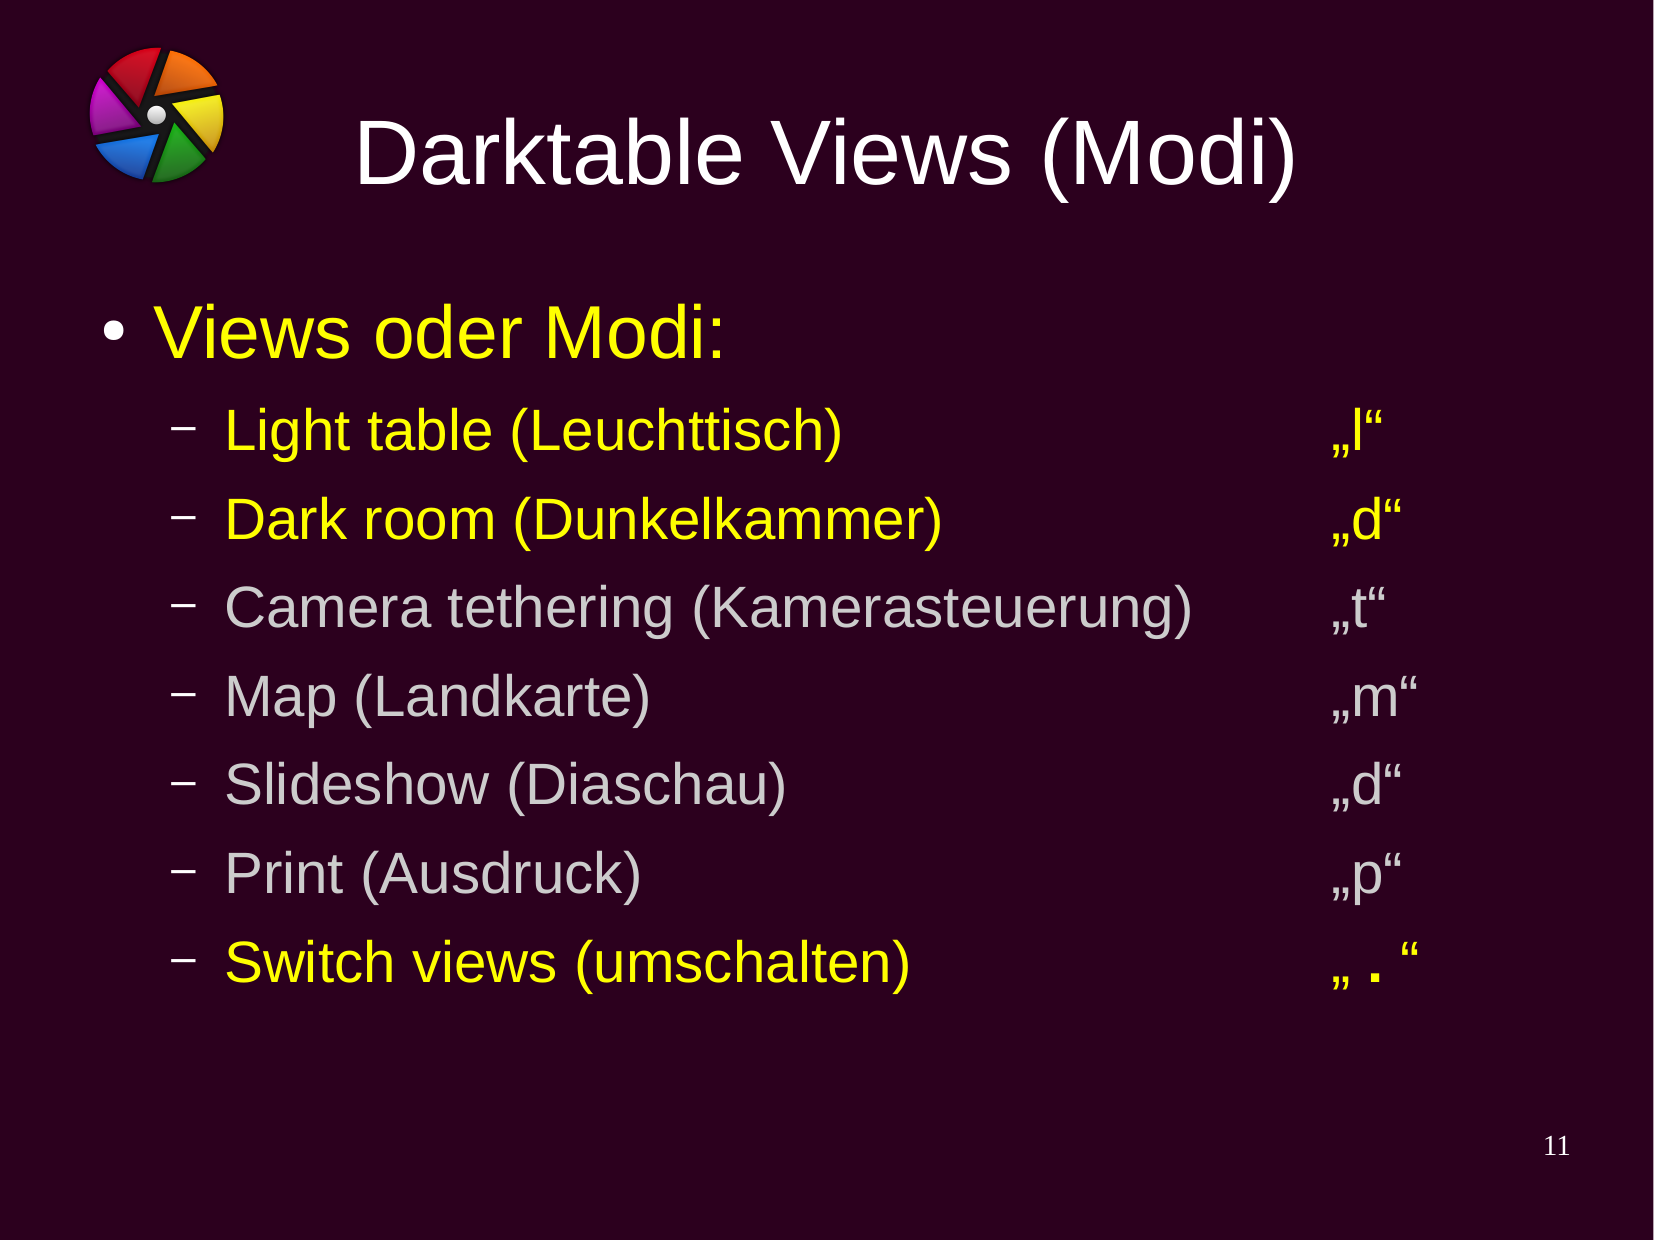

# Darktable Views (Modi)
Views oder Modi:
Light table (Leuchttisch)							„l“
Dark room (Dunkelkammer)						„d“
Camera tethering (Kamerasteuerung)		„t“
Map (Landkarte)										„m“
Slideshow (Diaschau)								„d“
Print (Ausdruck)										„p“
Switch views (umschalten)						„ . “
11